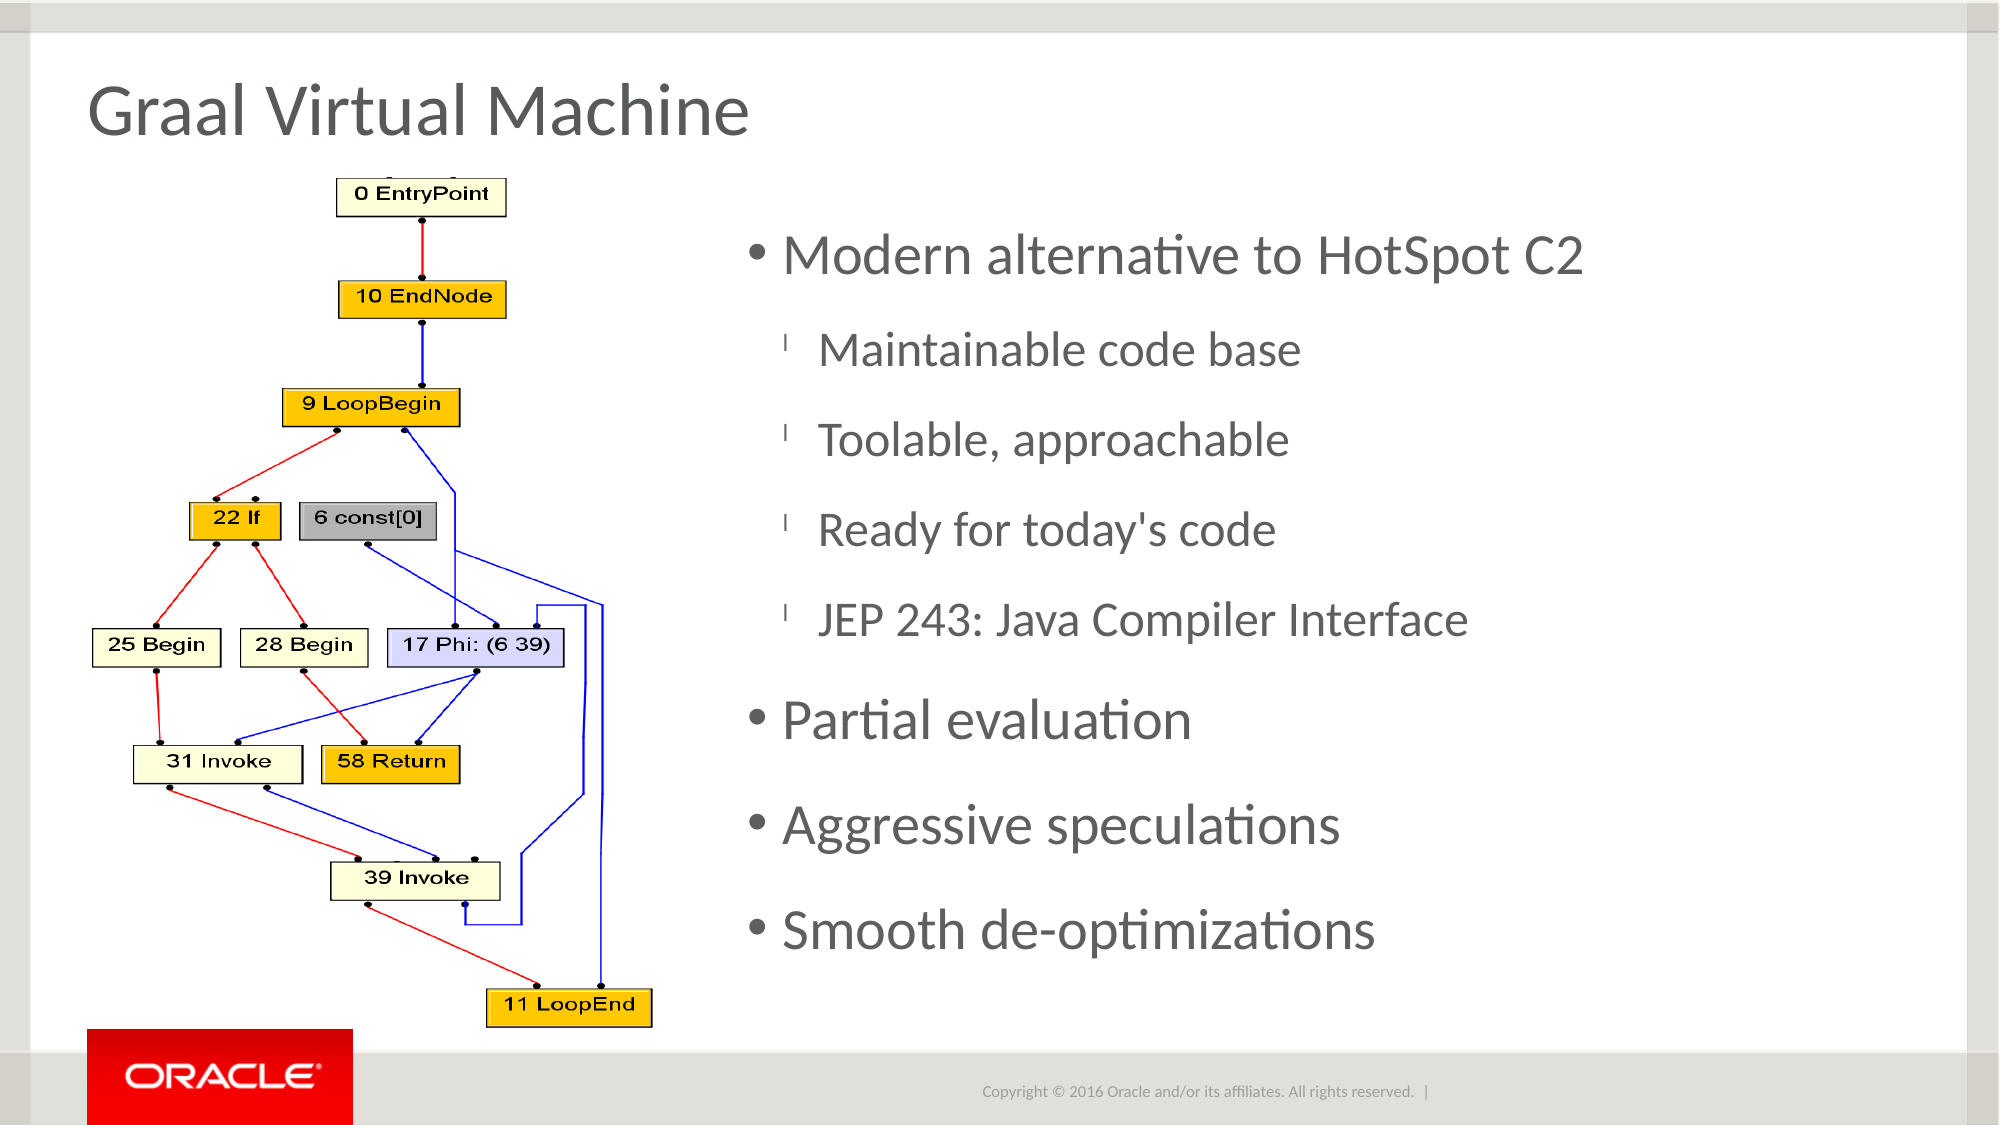

# Graal Virtual Machine
Modern alternative to HotSpot C2
Maintainable code base
Toolable, approachable
Ready for today's code
JEP 243: Java Compiler Interface
Partial evaluation
Aggressive speculations
Smooth de-optimizations